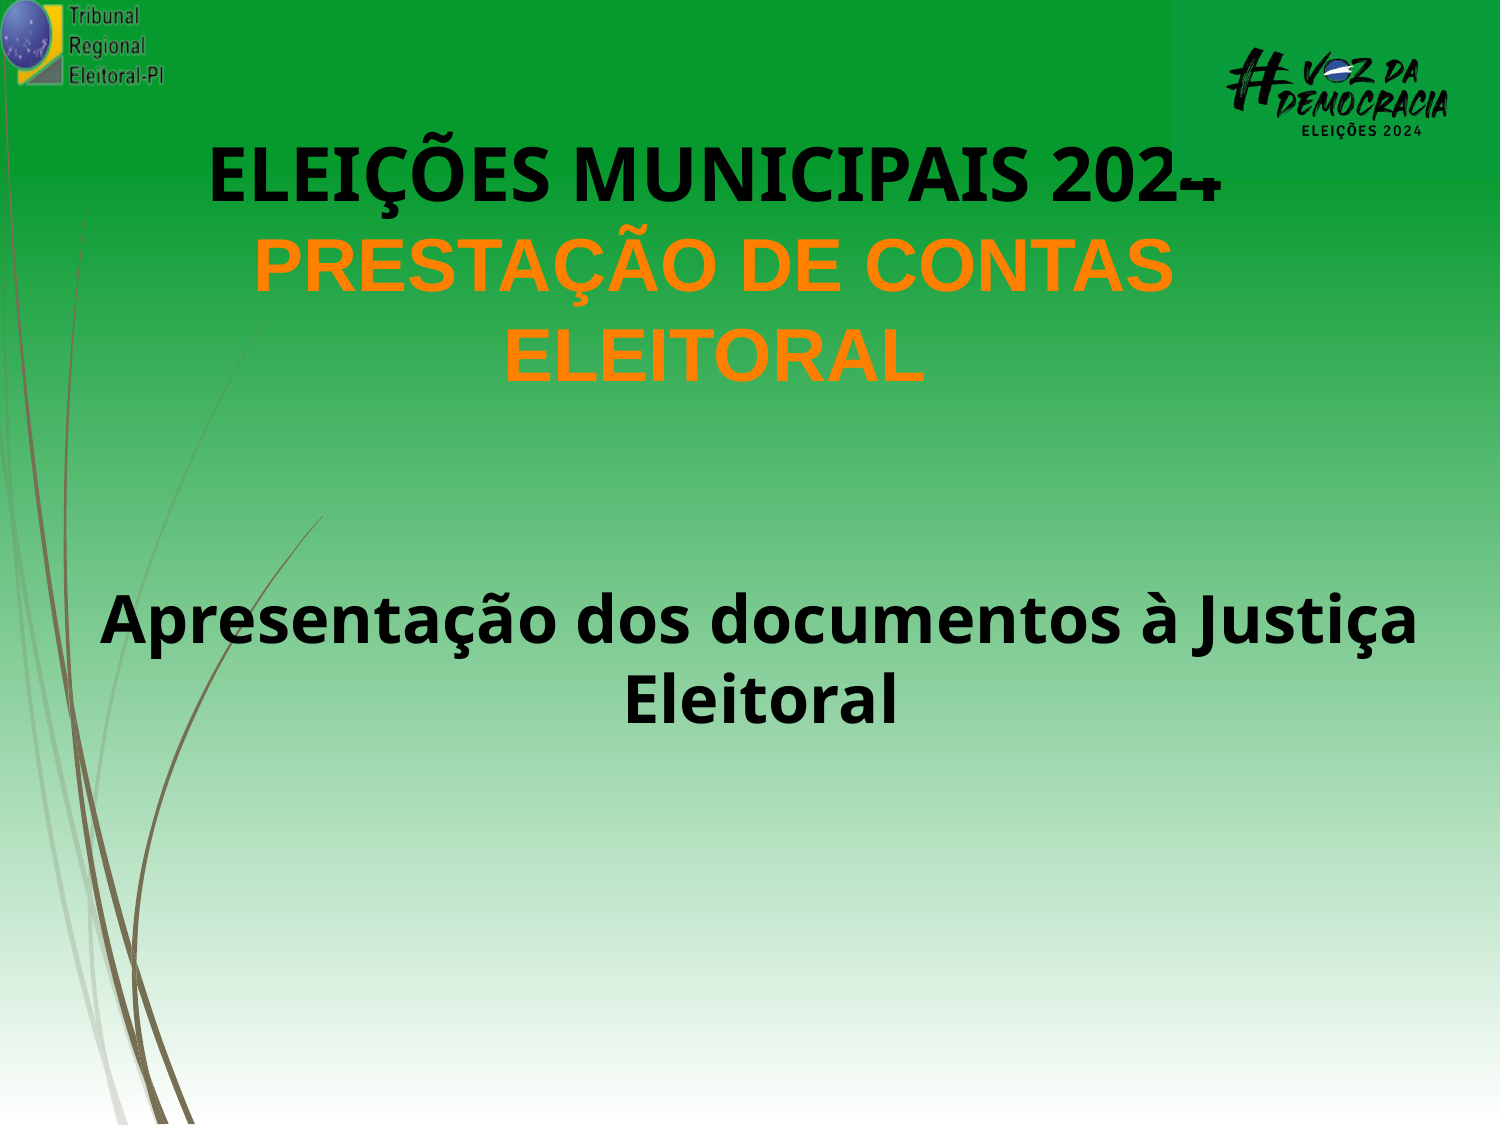

ELEIÇÕES MUNICIPAIS 2024
PRESTAÇÃO DE CONTAS
ELEITORAL
Apresentação dos documentos à Justiça Eleitoral